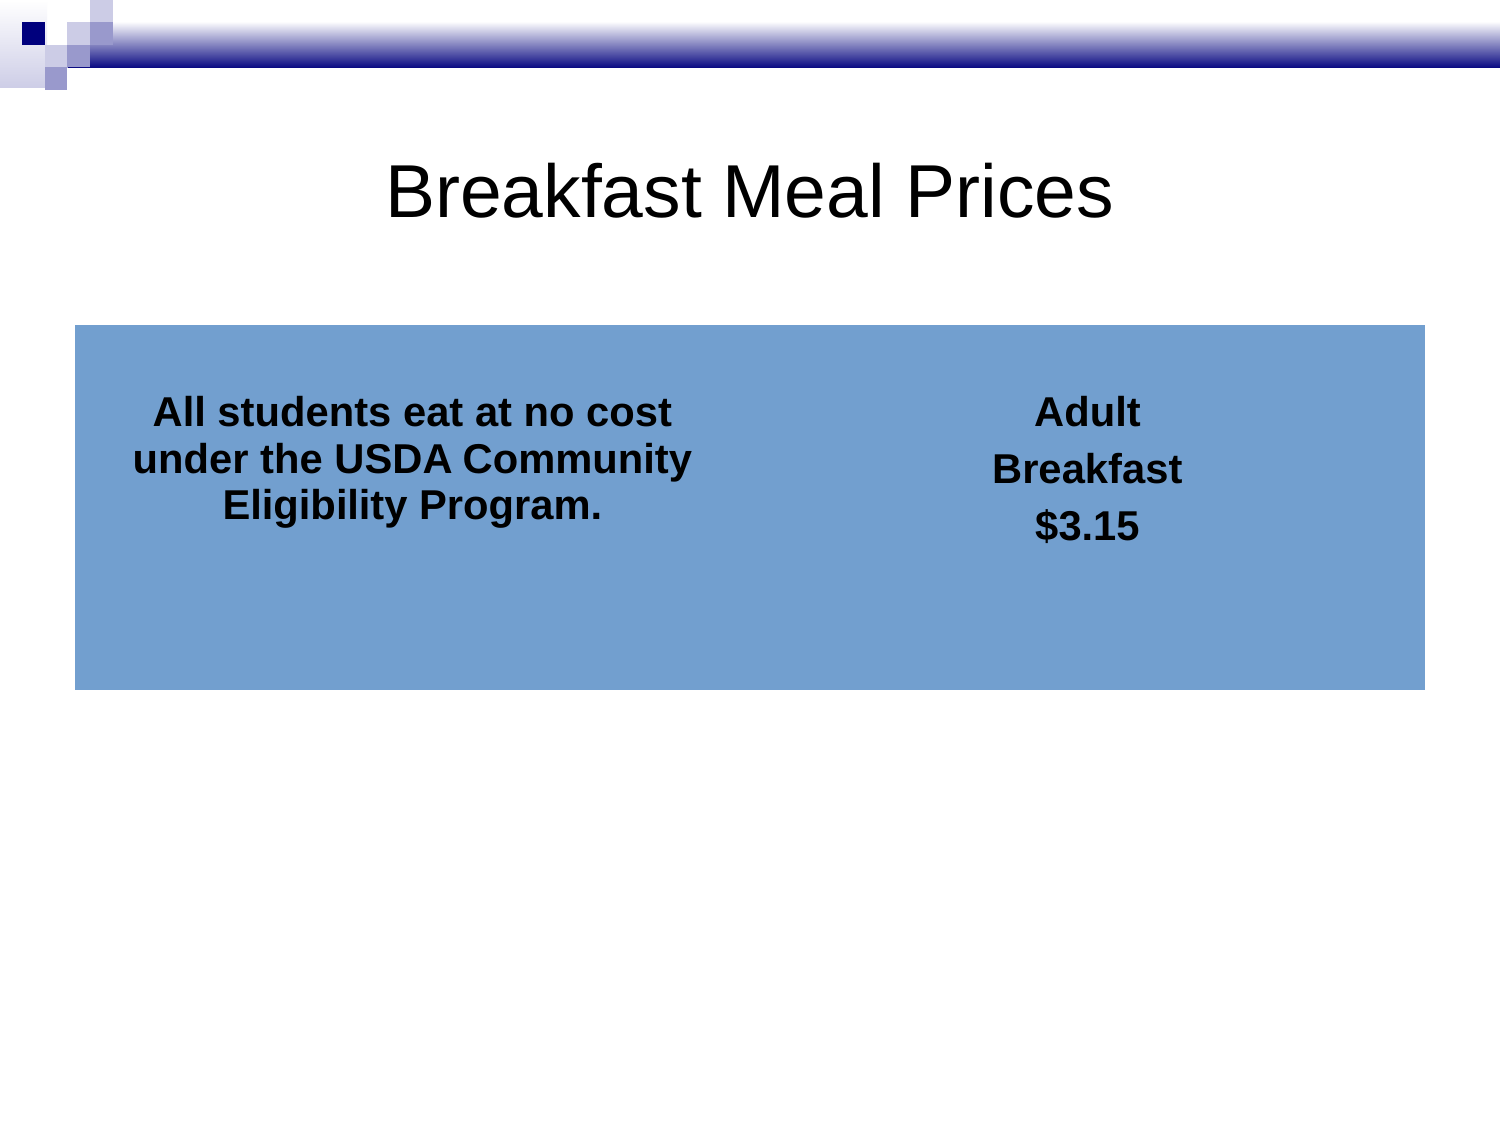

# Breakfast Meal Prices
| All students eat at no cost under the USDA Community Eligibility Program. | Adult Breakfast $3.15 |
| --- | --- |